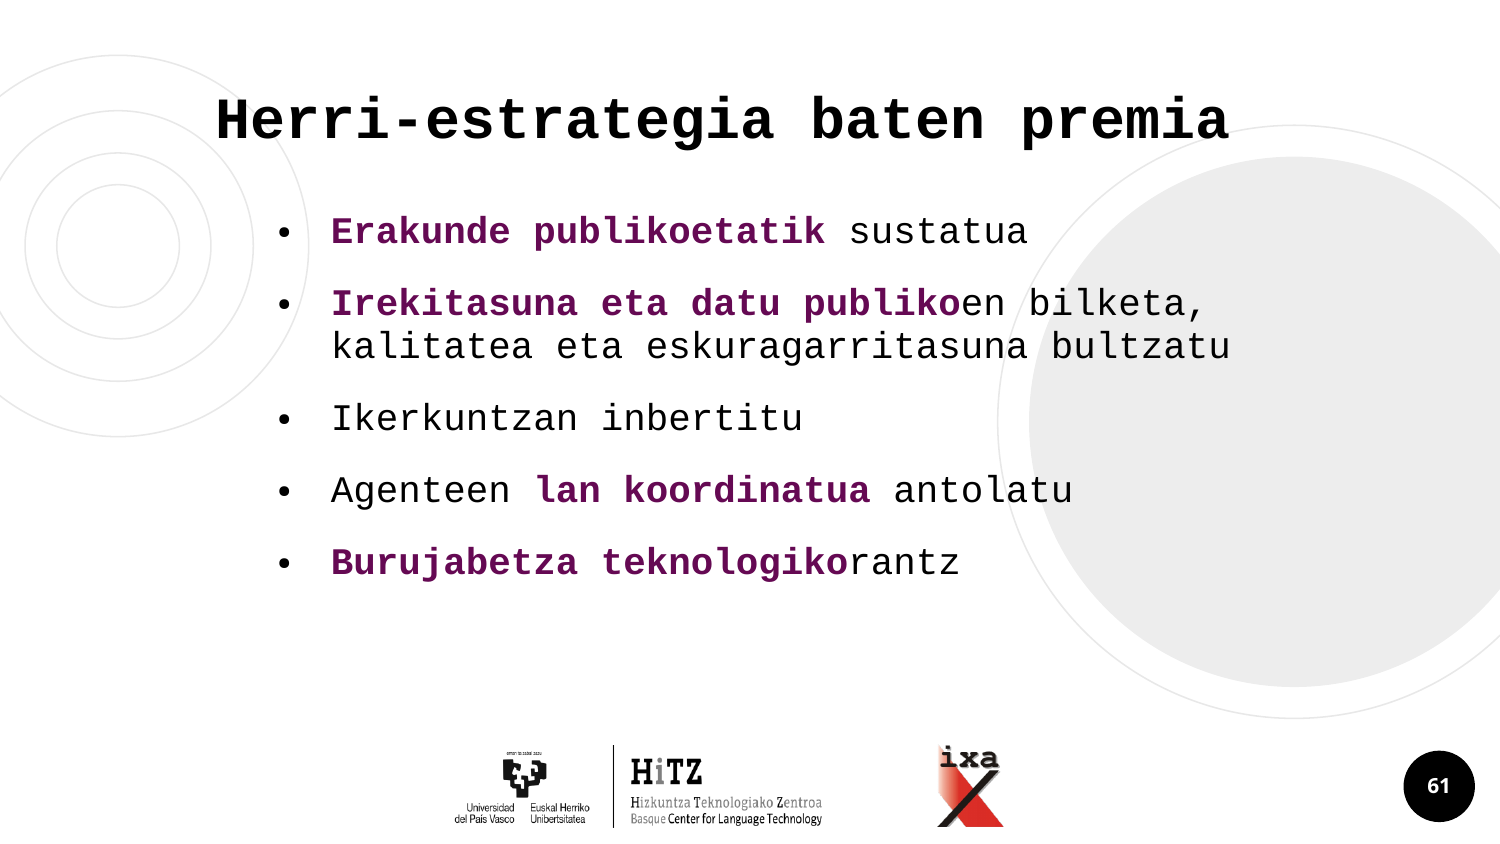

Herri-estrategia baten premia
# Erakunde publikoetatik sustatua
Irekitasuna eta datu publikoen bilketa, kalitatea eta eskuragarritasuna bultzatu
Ikerkuntzan inbertitu
Agenteen lan koordinatua antolatu
Burujabetza teknologikorantz